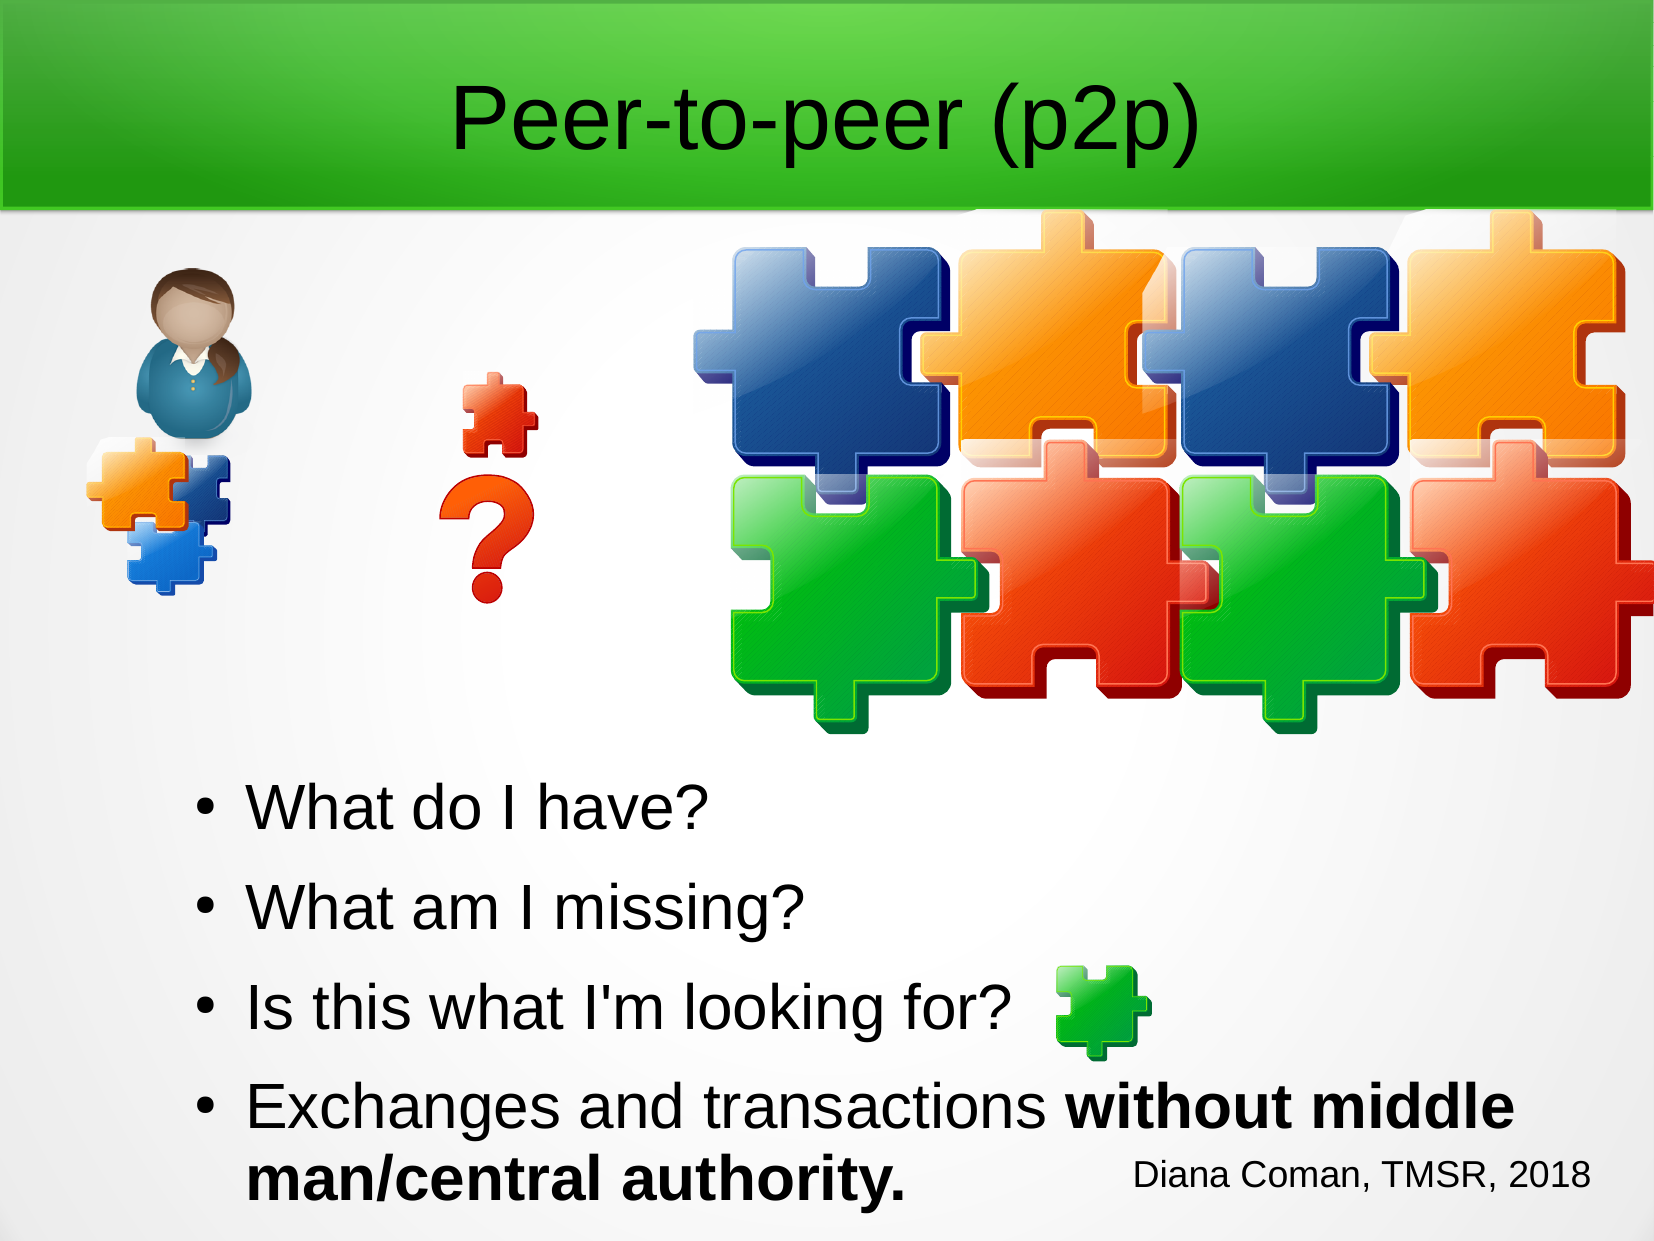

# Peer-to-peer (p2p)
What do I have?
What am I missing?
Is this what I'm looking for?
Exchanges and transactions without middle man/central authority.
Diana Coman, TMSR, 2018